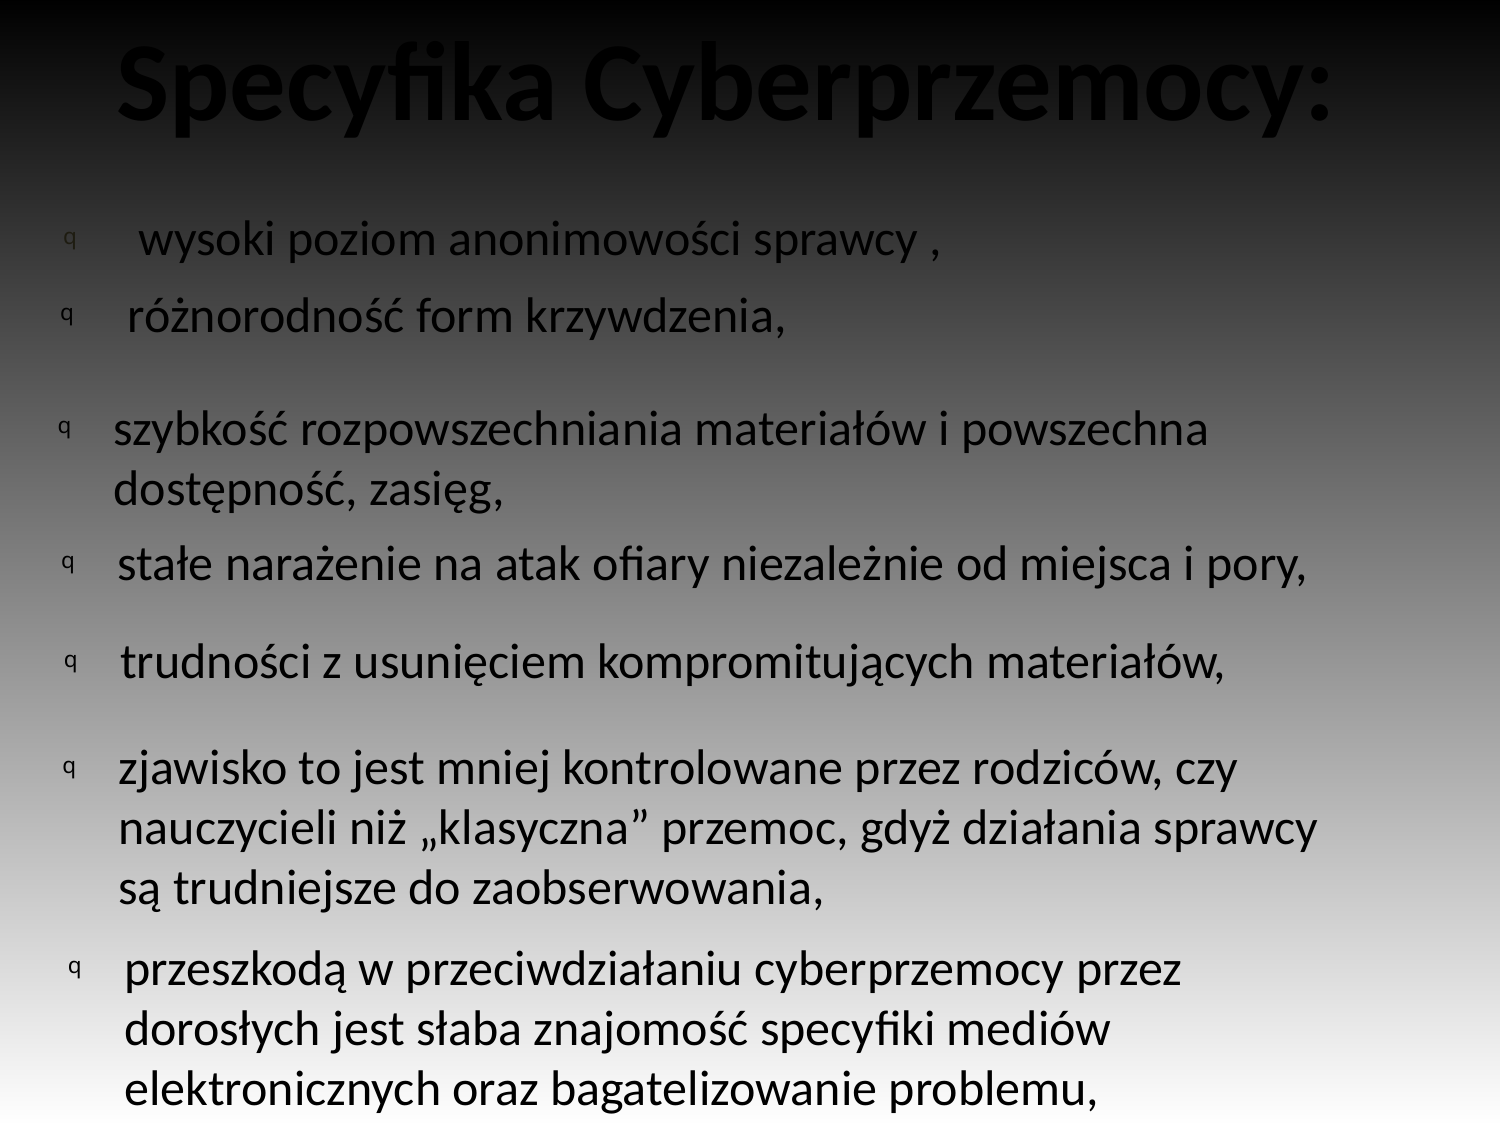

Specyfika Cyberprzemocy:
# wysoki poziom anonimowości sprawcy ,
 różnorodność form krzywdzenia,
szybkość rozpowszechniania materiałów i powszechna dostępność, zasięg,
stałe narażenie na atak ofiary niezależnie od miejsca i pory,
trudności z usunięciem kompromitujących materiałów,
zjawisko to jest mniej kontrolowane przez rodziców, czy nauczycieli niż „klasyczna” przemoc, gdyż działania sprawcy są trudniejsze do zaobserwowania,
przeszkodą w przeciwdziałaniu cyberprzemocy przez dorosłych jest słaba znajomość specyfiki mediów elektronicznych oraz bagatelizowanie problemu,